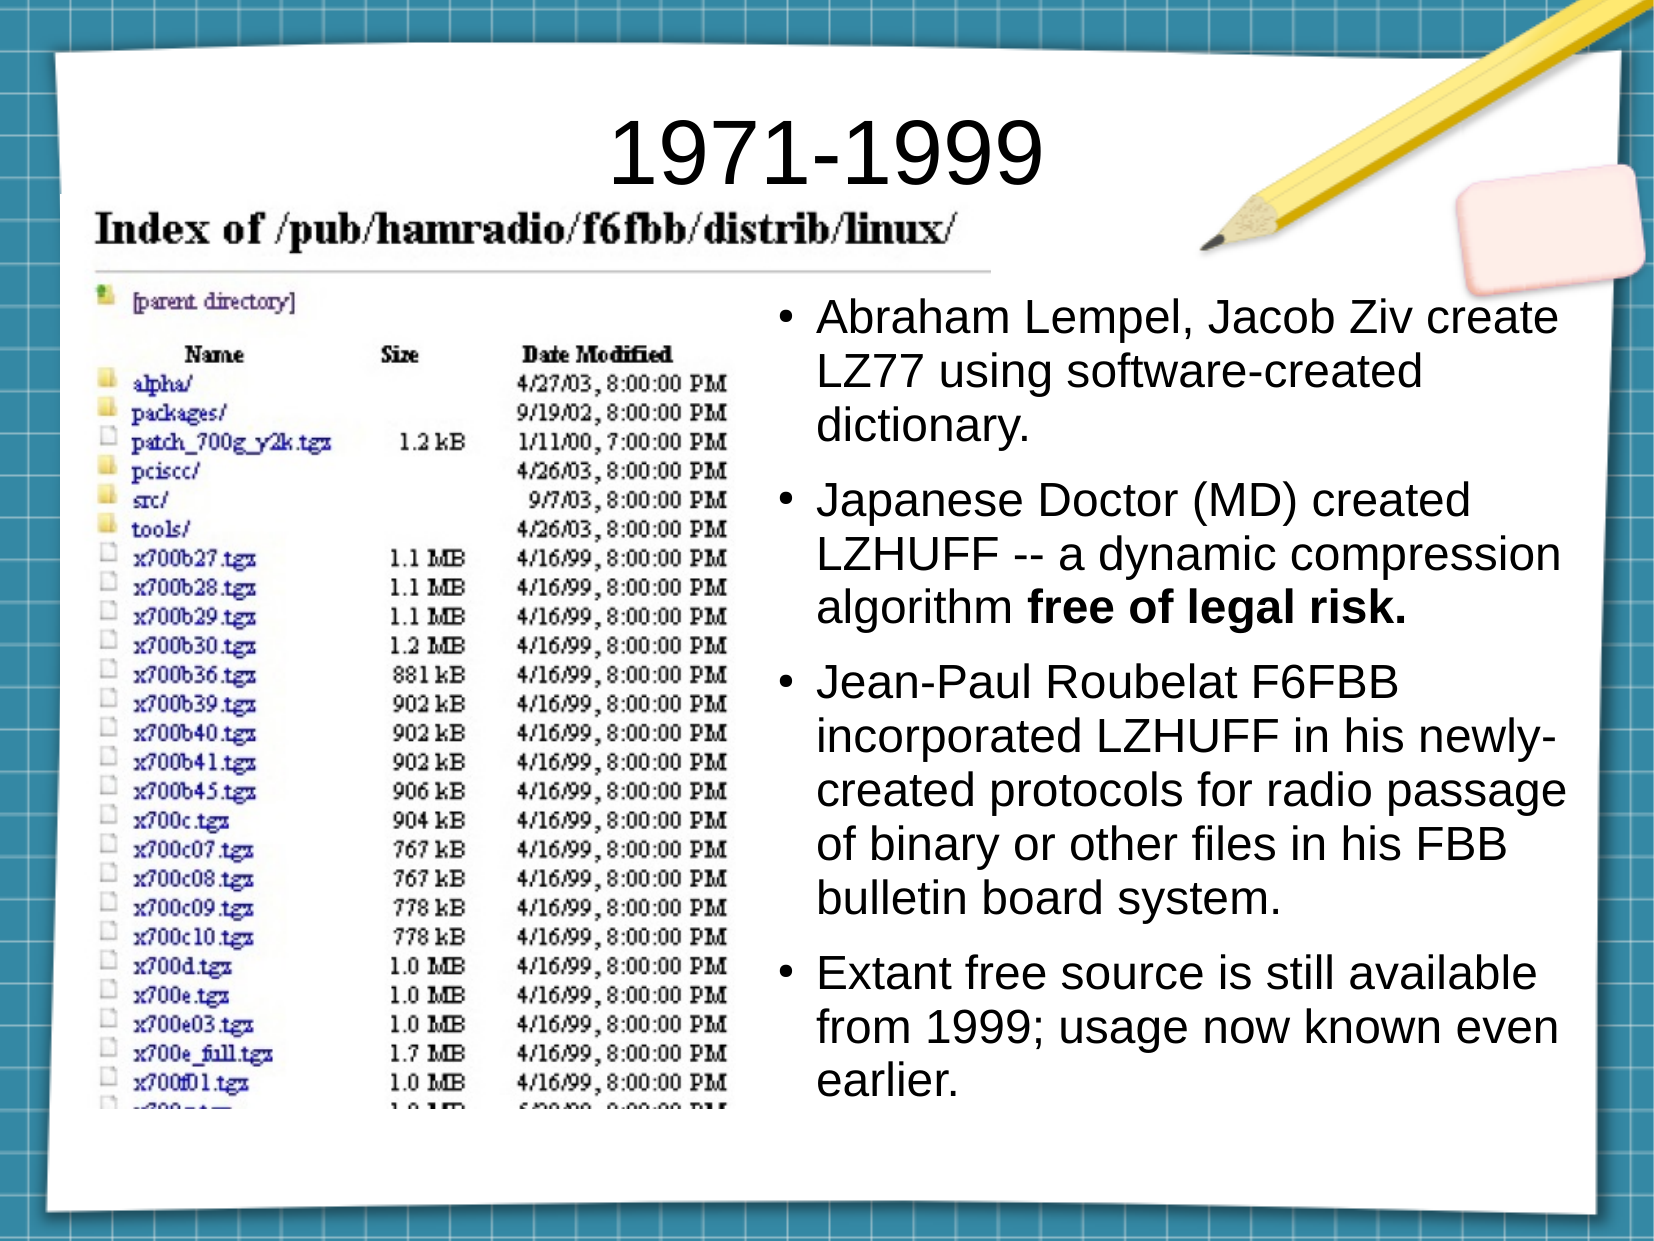

# 1971-1999
Abraham Lempel, Jacob Ziv create LZ77 using software-created dictionary.
Japanese Doctor (MD) created LZHUFF -- a dynamic compression algorithm free of legal risk.
Jean-Paul Roubelat F6FBB incorporated LZHUFF in his newly-created protocols for radio passage of binary or other files in his FBB bulletin board system.
Extant free source is still available from 1999; usage now known even earlier.